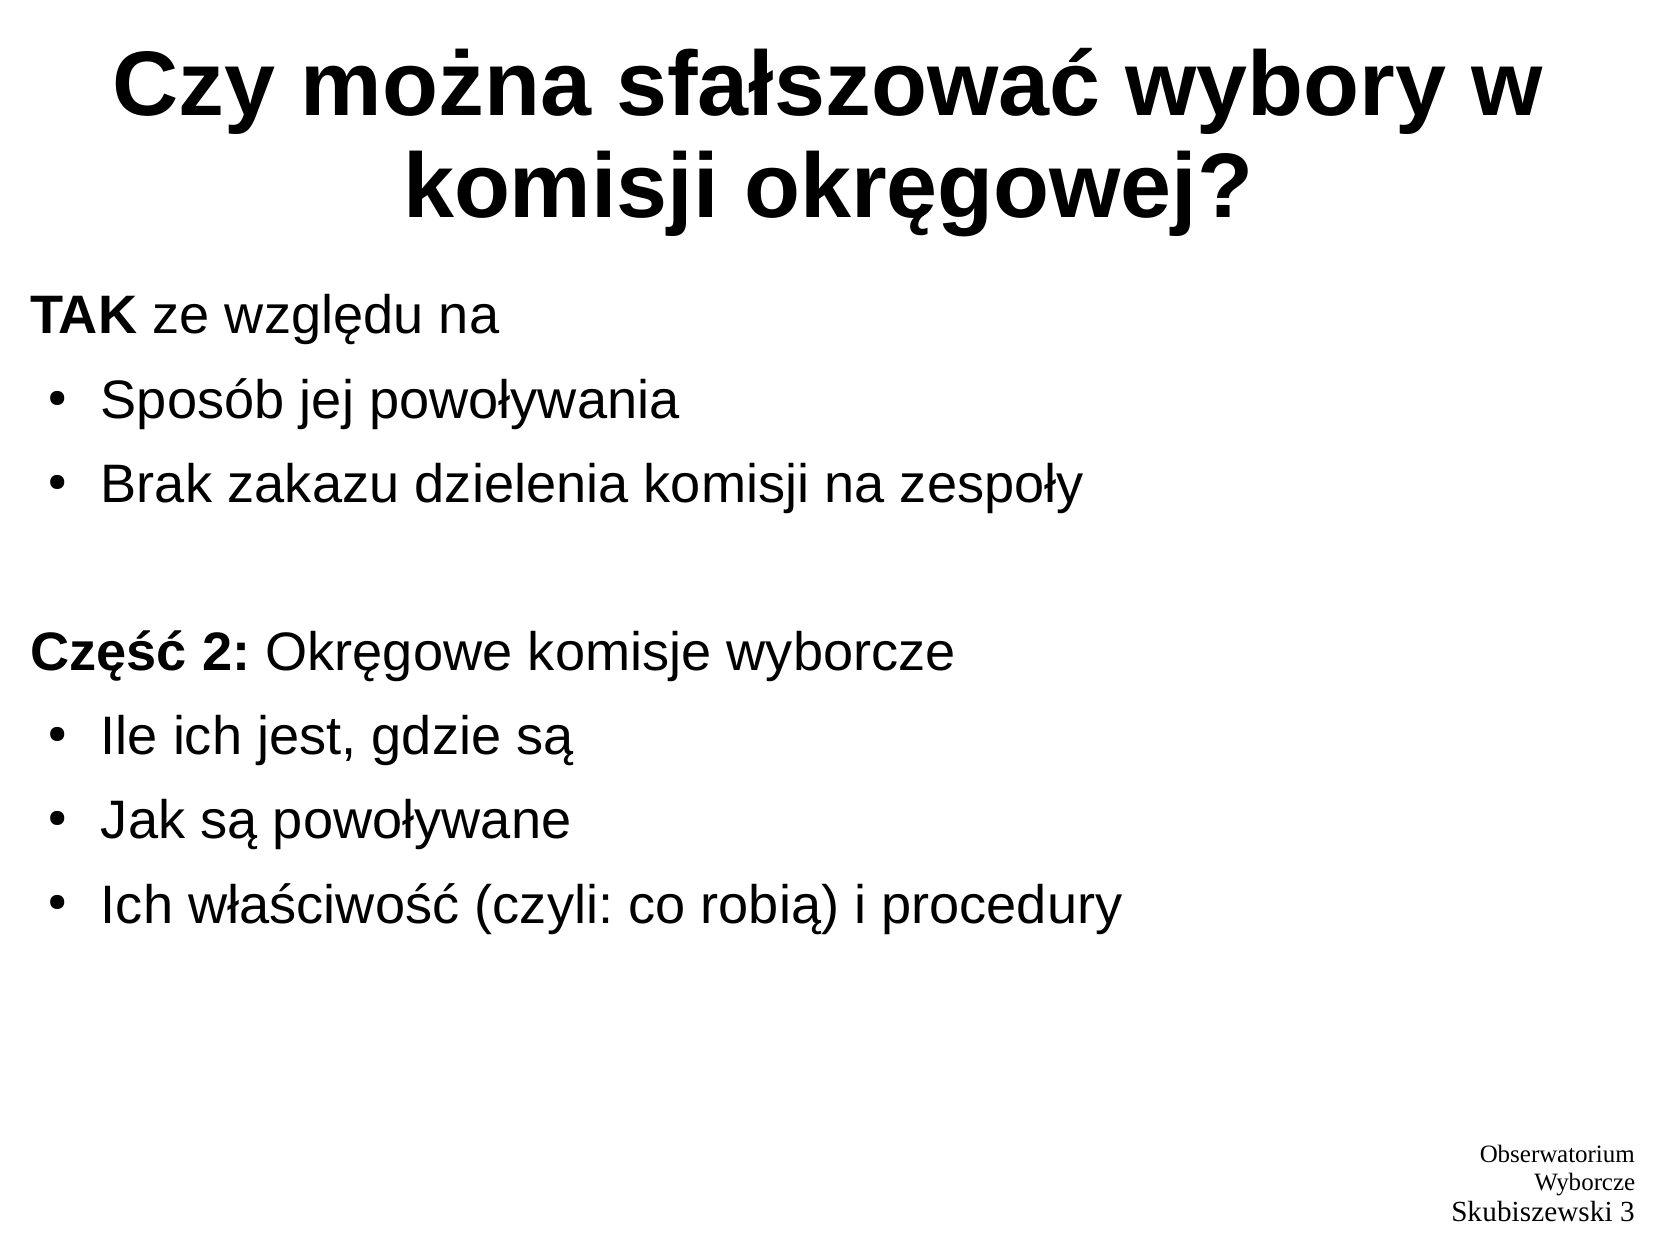

# Czy można sfałszować wybory w komisji okręgowej?
TAK ze względu na
Sposób jej powoływania
Brak zakazu dzielenia komisji na zespoły
Część 2: Okręgowe komisje wyborcze
Ile ich jest, gdzie są
Jak są powoływane
Ich właściwość (czyli: co robią) i procedury
3